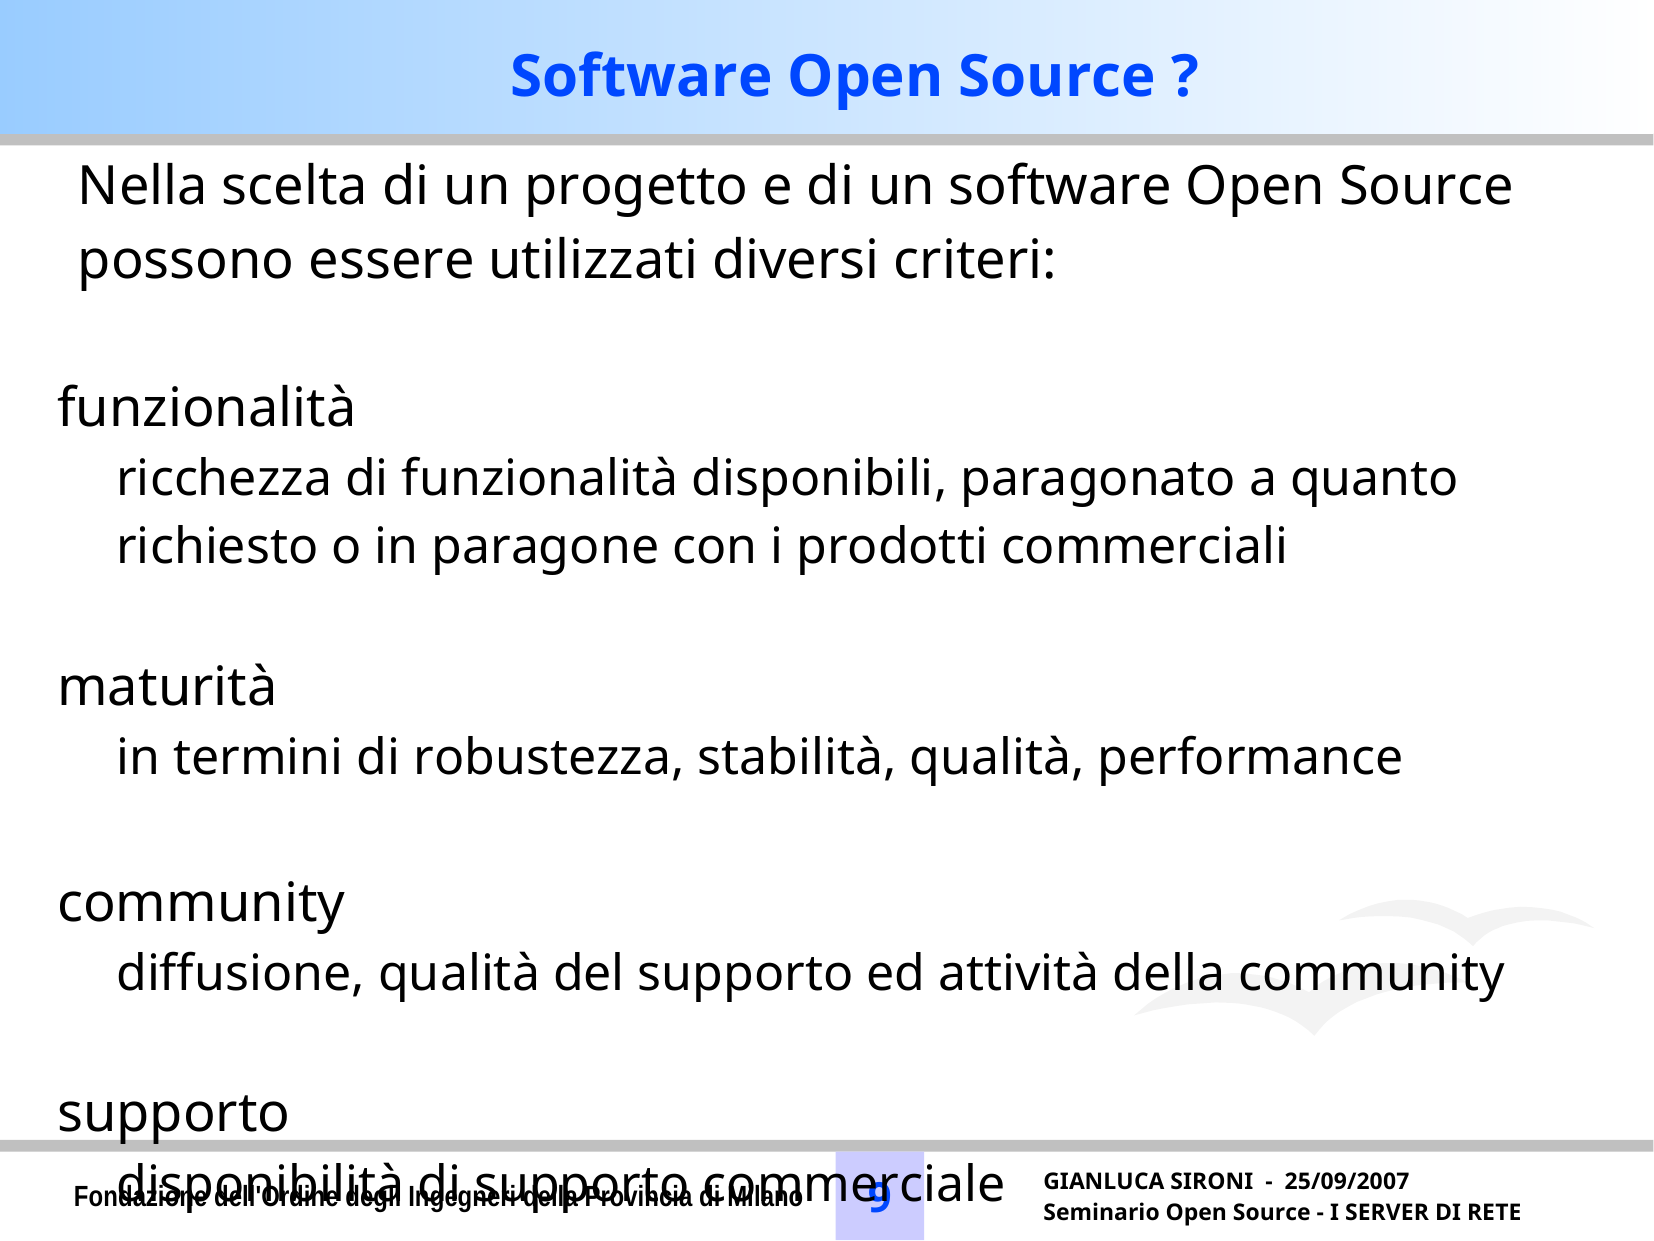

# Software Open Source ?
Nella scelta di un progetto e di un software Open Source
possono essere utilizzati diversi criteri:
funzionalità
ricchezza di funzionalità disponibili, paragonato a quanto richiesto o in paragone con i prodotti commerciali
maturità
in termini di robustezza, stabilità, qualità, performance
community
diffusione, qualità del supporto ed attività della community
supporto
disponibilità di supporto commerciale